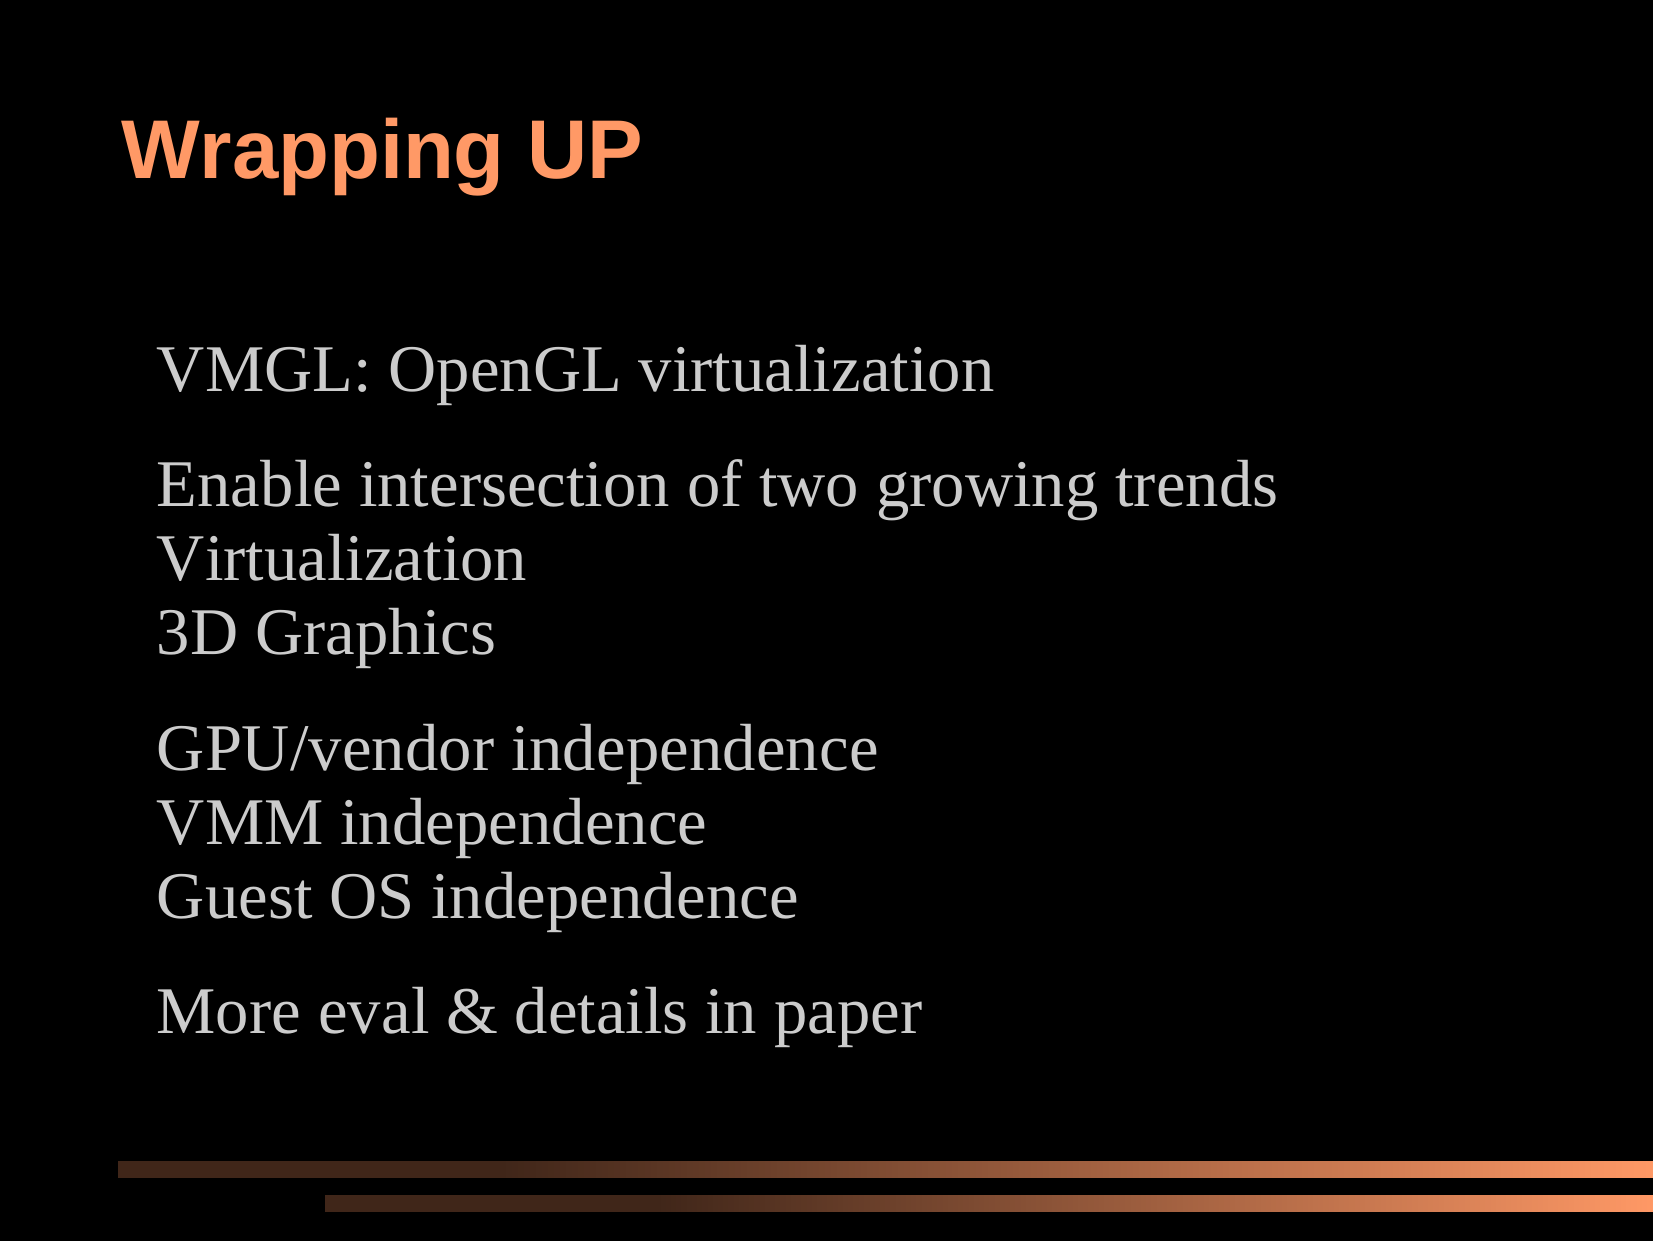

# Wrapping UP
VMGL: OpenGL virtualization
Enable intersection of two growing trends
Virtualization
3D Graphics
GPU/vendor independence
VMM independence
Guest OS independence
More eval & details in paper